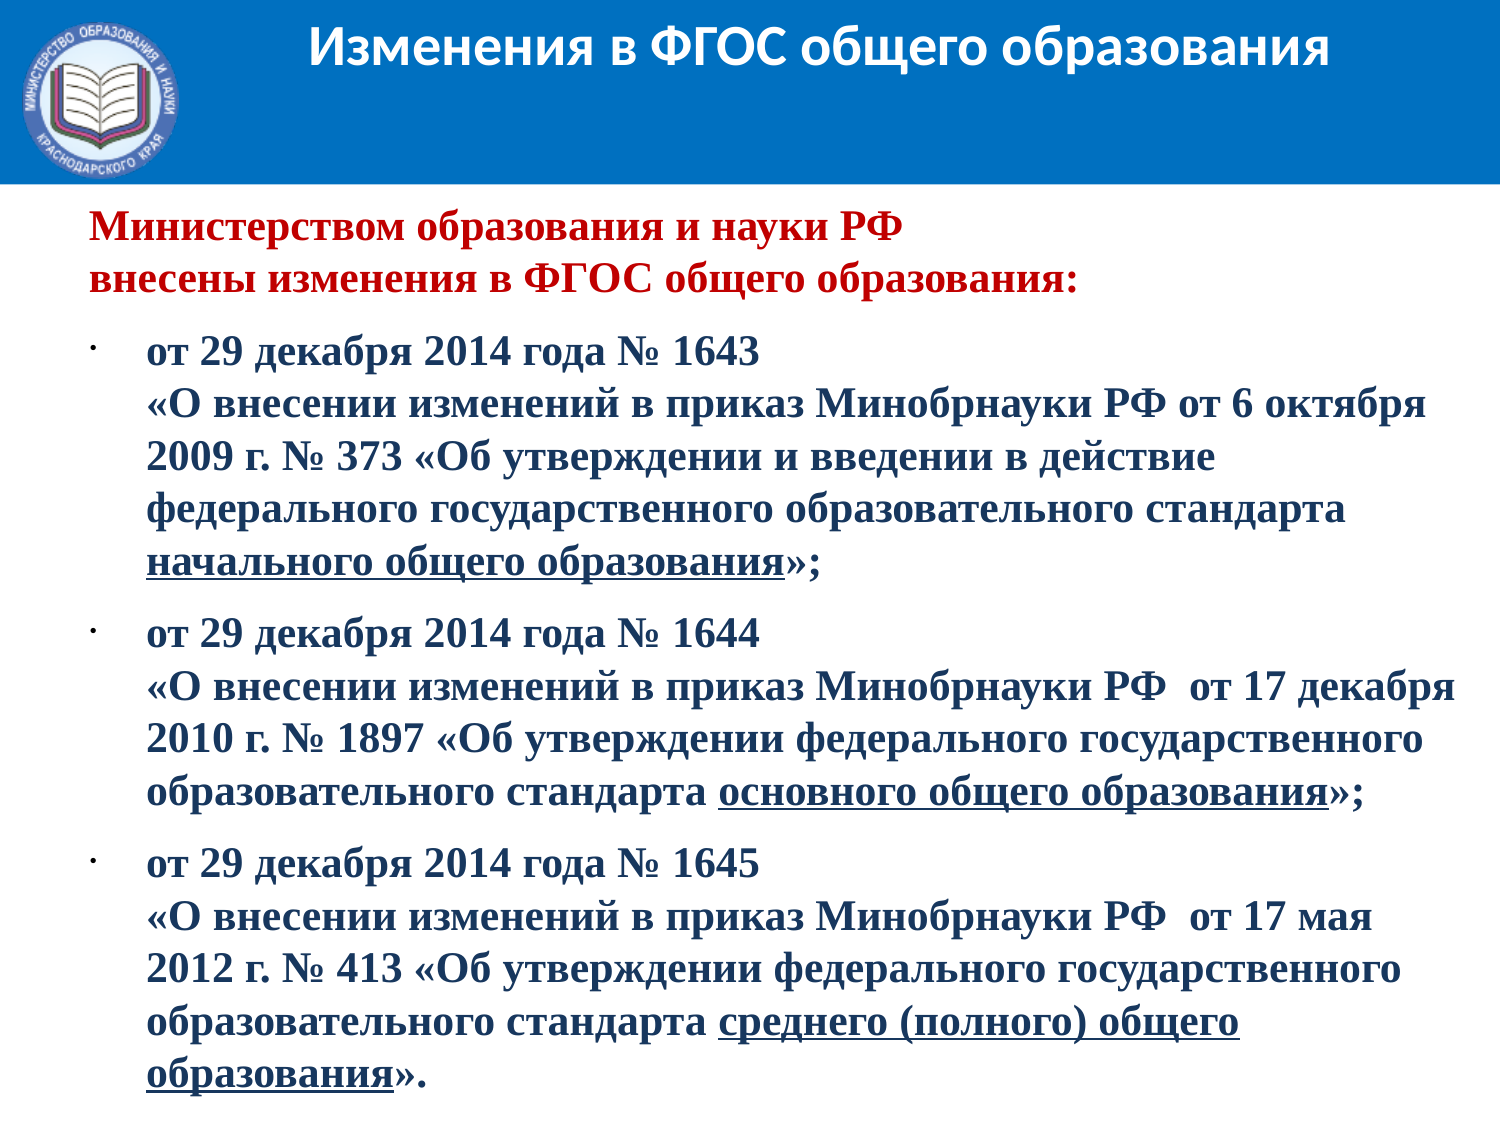

# Изменения в ФГОС общего образования
Министерством образования и науки РФ
внесены изменения в ФГОС общего образования:
от 29 декабря 2014 года № 1643
«О внесении изменений в приказ Минобрнауки РФ от 6 октября 2009 г. № 373 «Об утверждении и введении в действие федерального государственного образовательного стандарта начального общего образования»;
от 29 декабря 2014 года № 1644
«О внесении изменений в приказ Минобрнауки РФ от 17 декабря 2010 г. № 1897 «Об утверждении федерального государственного образовательного стандарта основного общего образования»;
от 29 декабря 2014 года № 1645
«О внесении изменений в приказ Минобрнауки РФ от 17 мая 2012 г. № 413 «Об утверждении федерального государственного образовательного стандарта среднего (полного) общего образования».